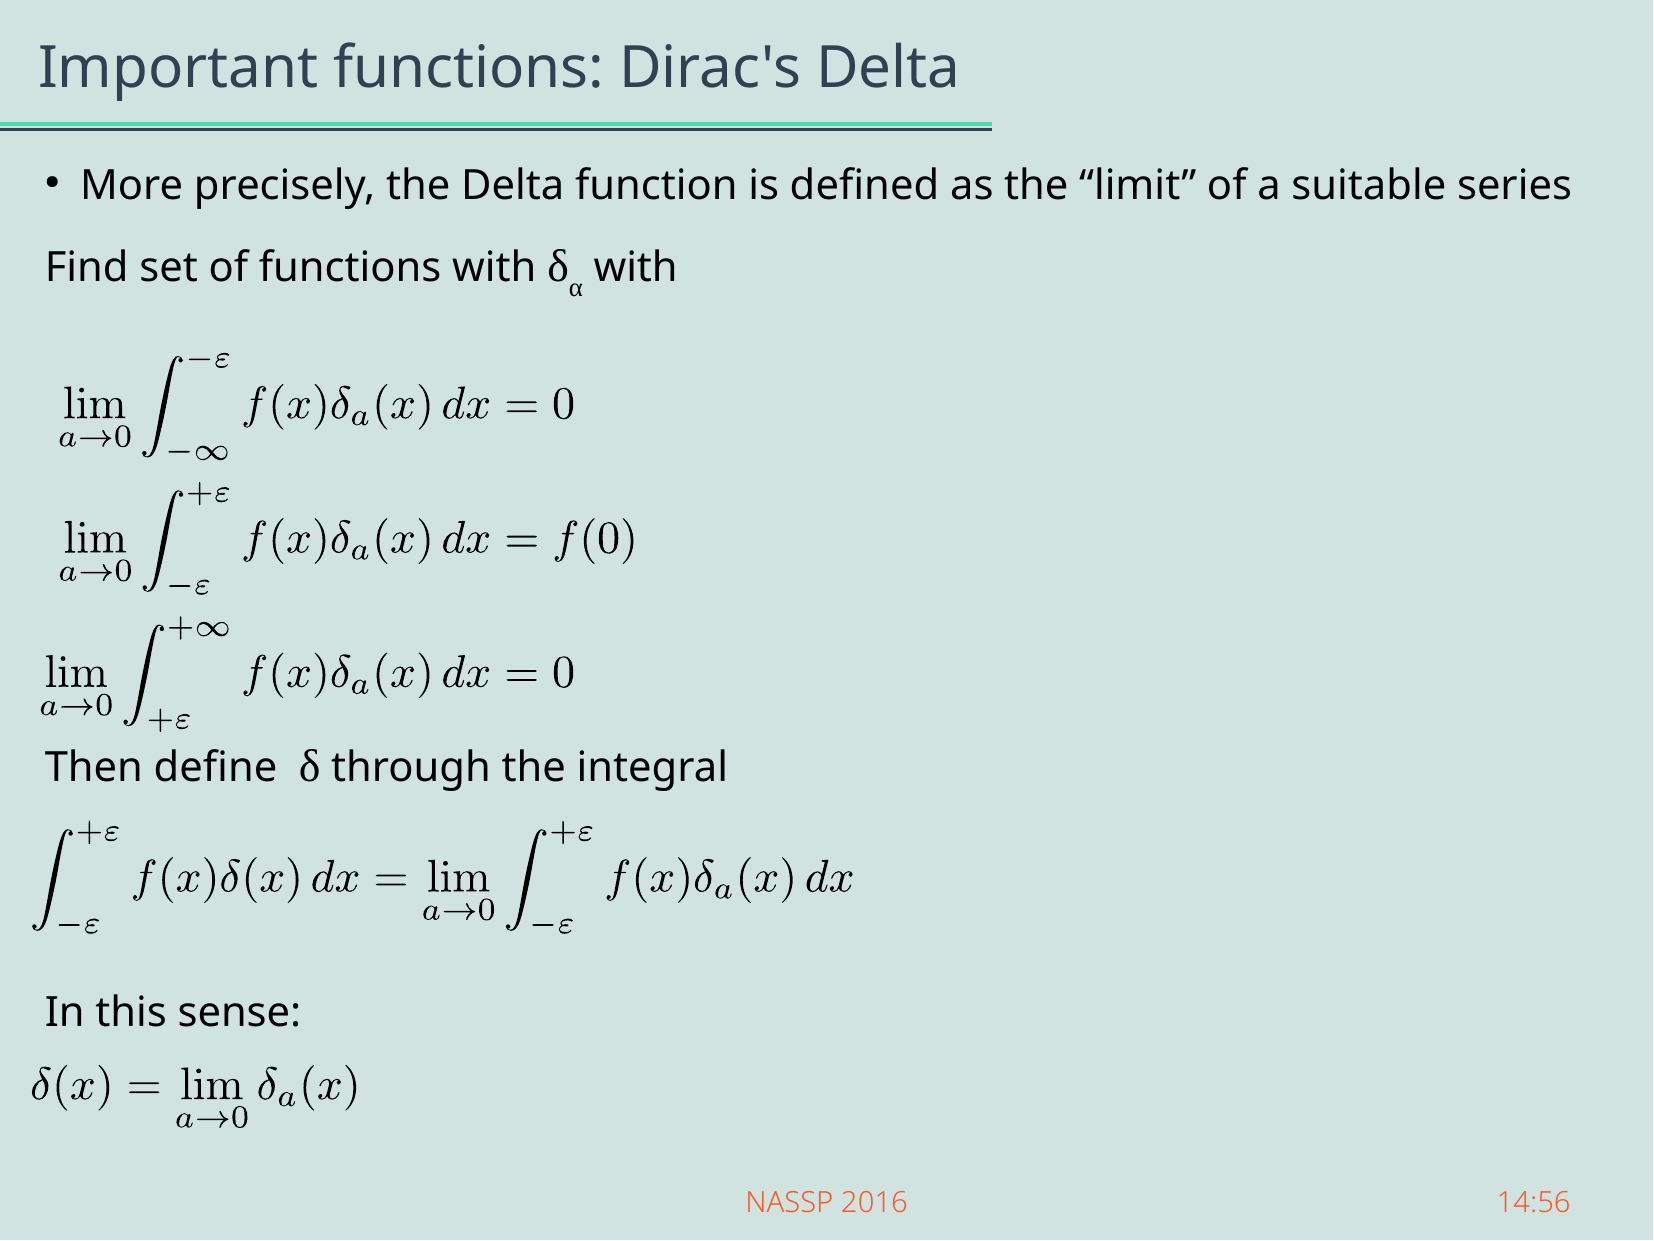

Important functions: Dirac's Delta
More precisely, the Delta function is defined as the “limit” of a suitable series
Find set of functions with δα with
Then define δ through the integral
In this sense:
NASSP 2016
14